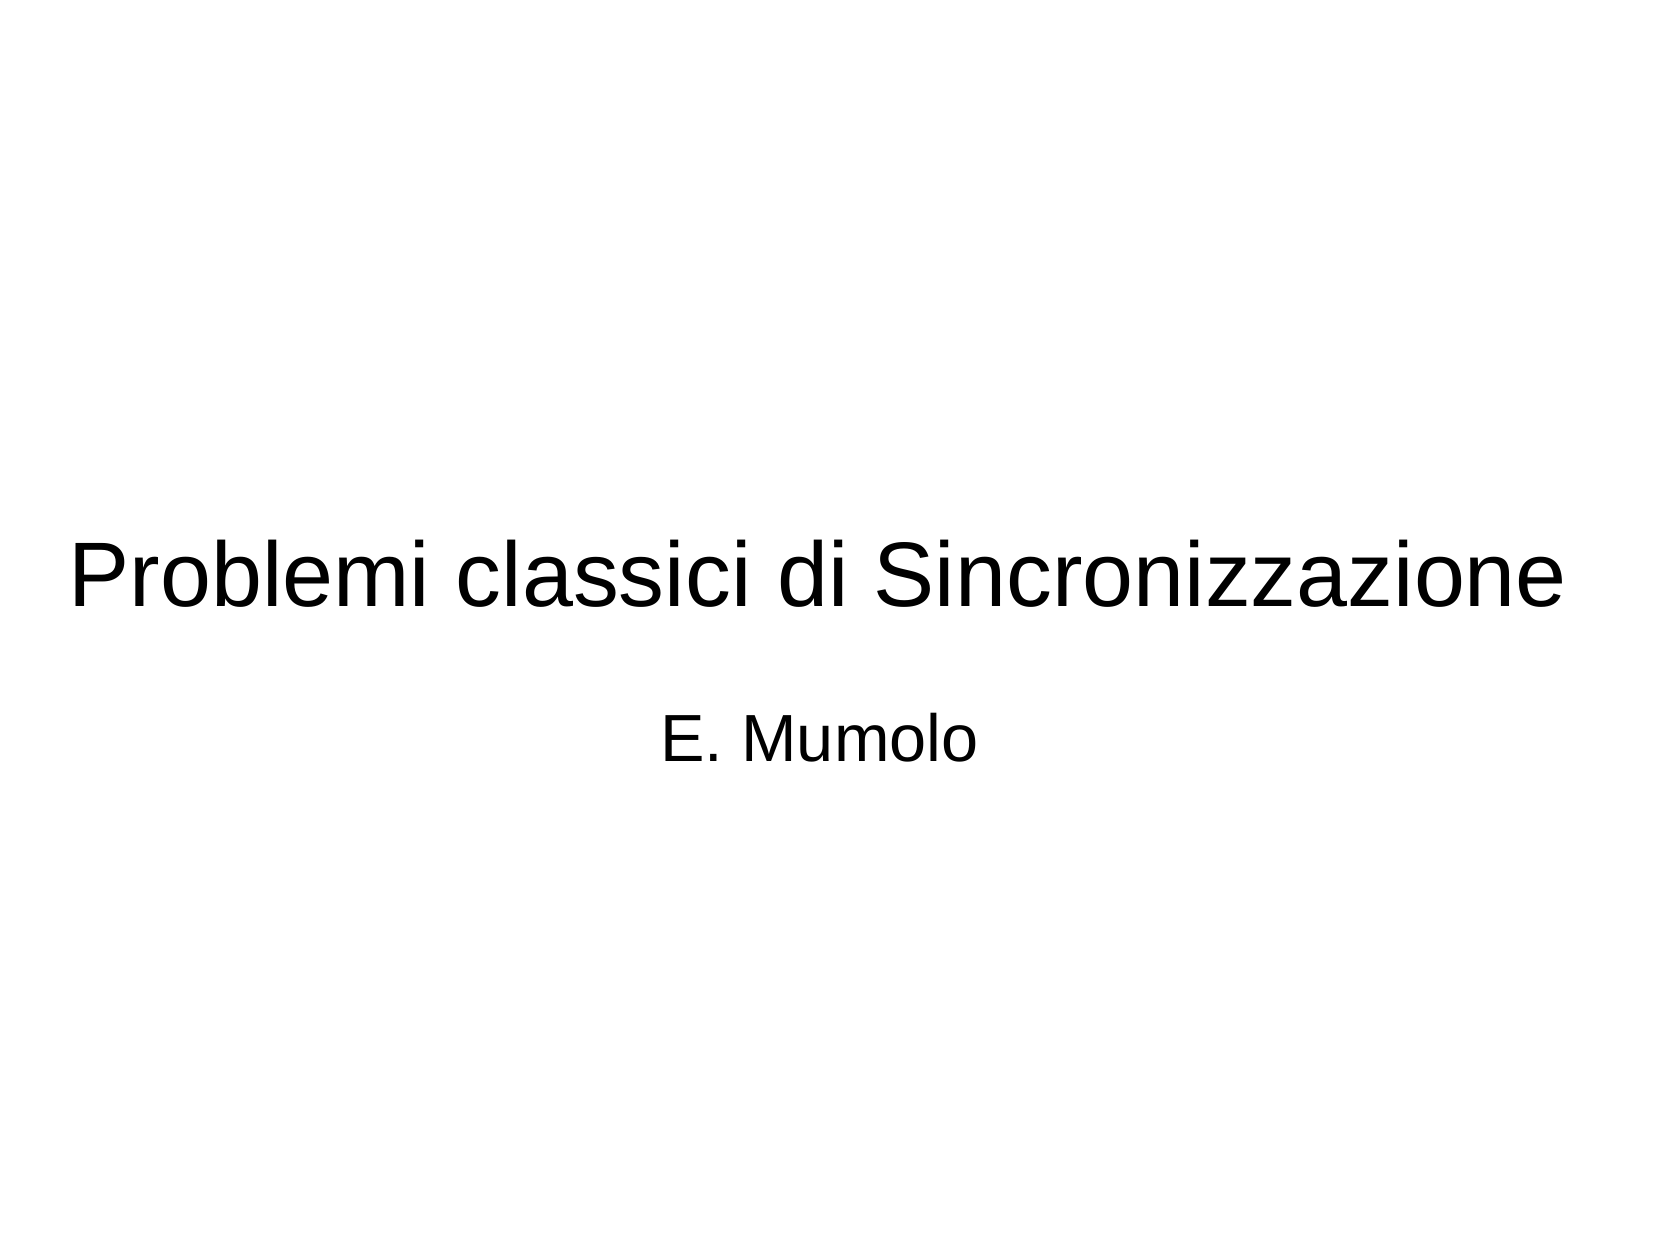

# Problemi classici di Sincronizzazione
E. Mumolo